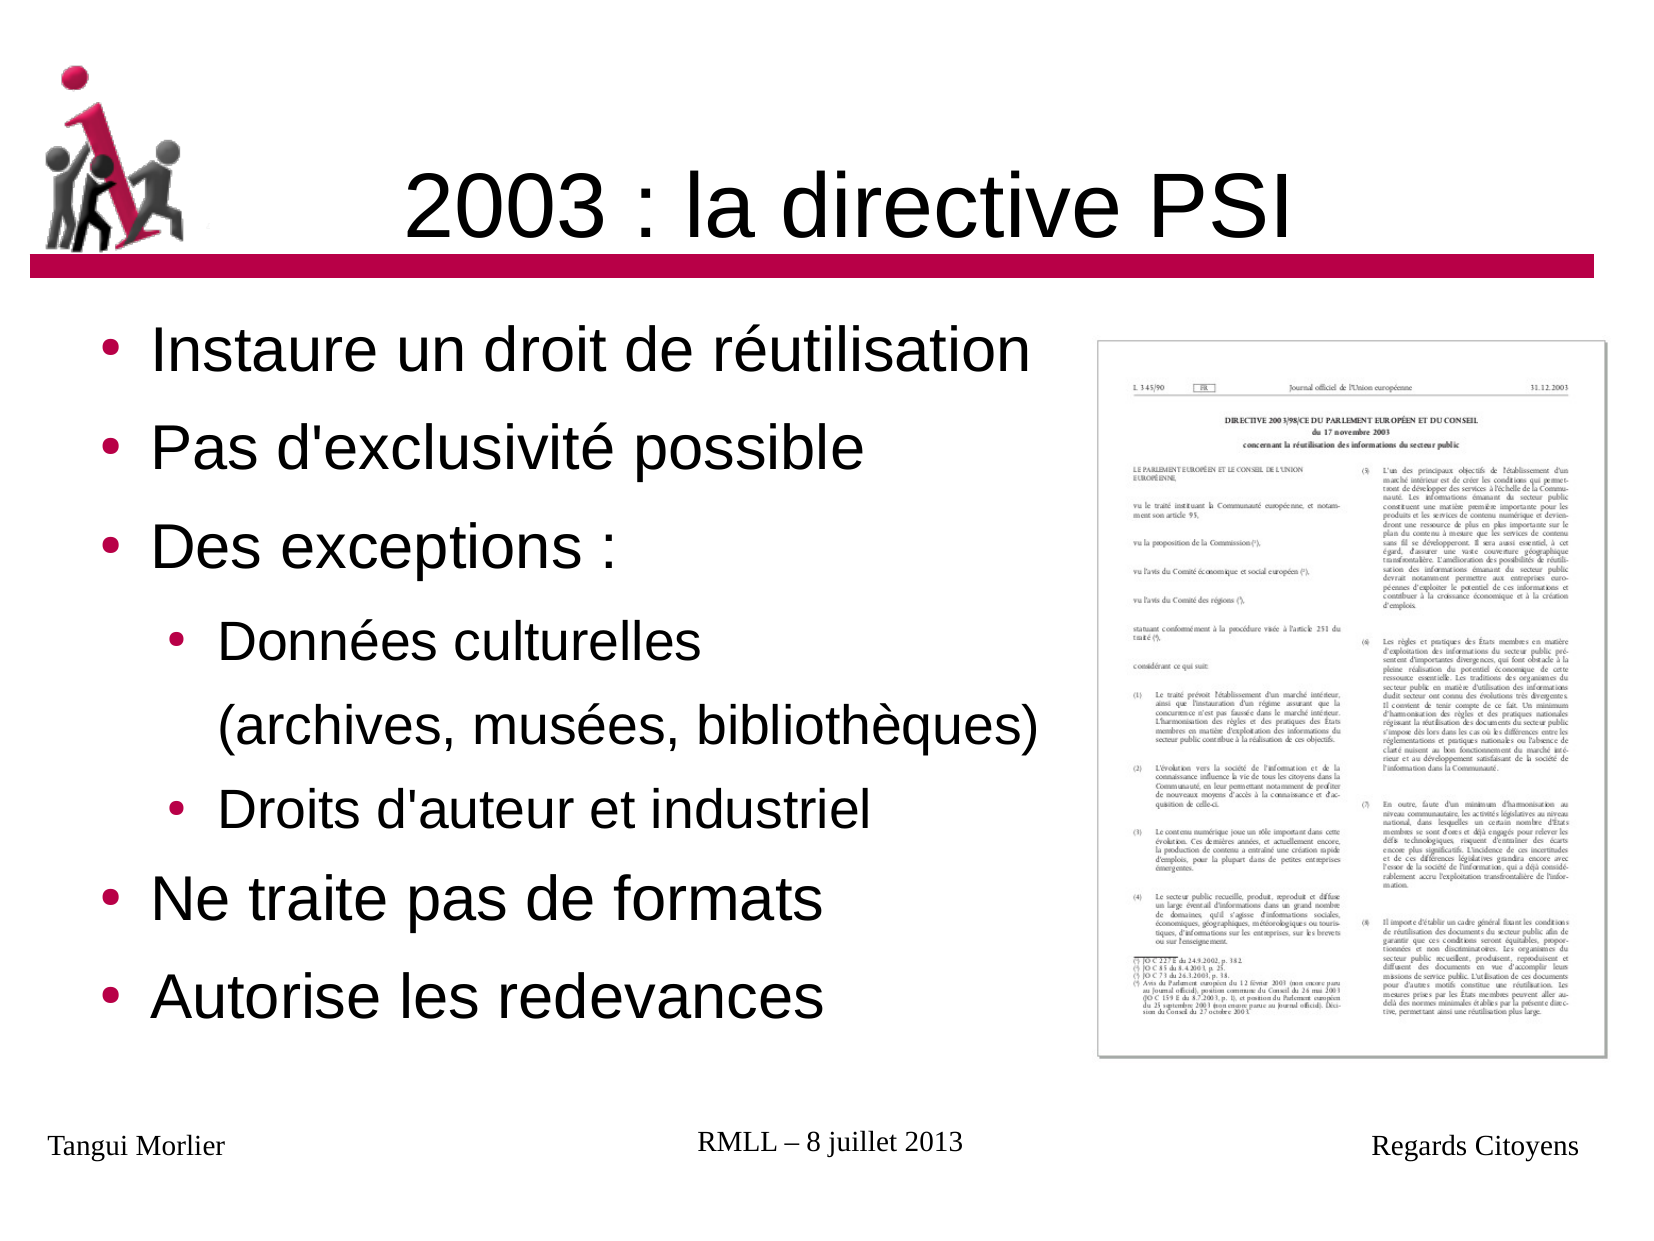

# 2003 : la directive PSI
Instaure un droit de réutilisation
Pas d'exclusivité possible
Des exceptions :
Données culturelles
(archives, musées, bibliothèques)
Droits d'auteur et industriel
Ne traite pas de formats
Autorise les redevances